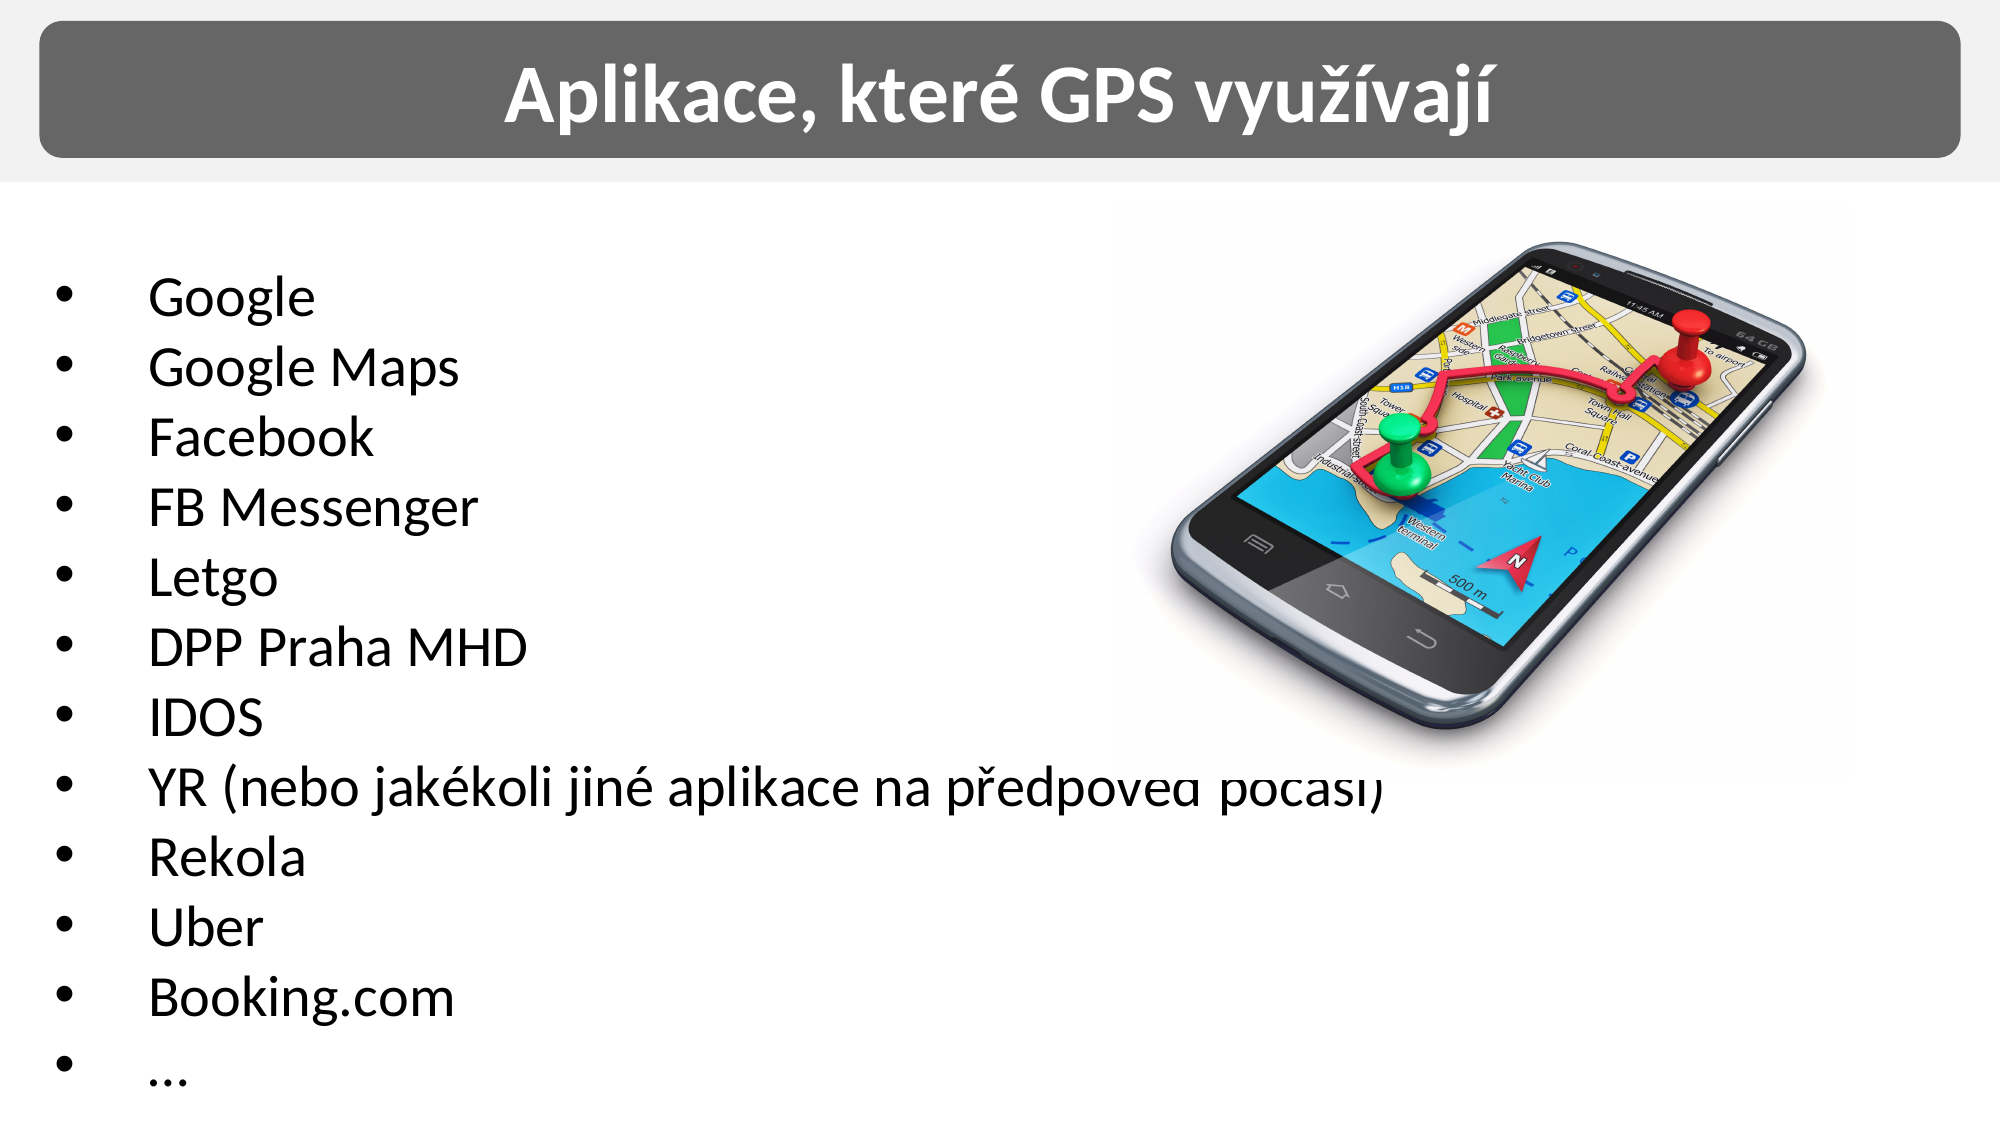

Aplikace, které GPS využívají
Google
Google Maps
Facebook
FB Messenger
Letgo
DPP Praha MHD
IDOS
YR (nebo jakékoli jiné aplikace na předpověď počasí)
Rekola
Uber
Booking.com
…